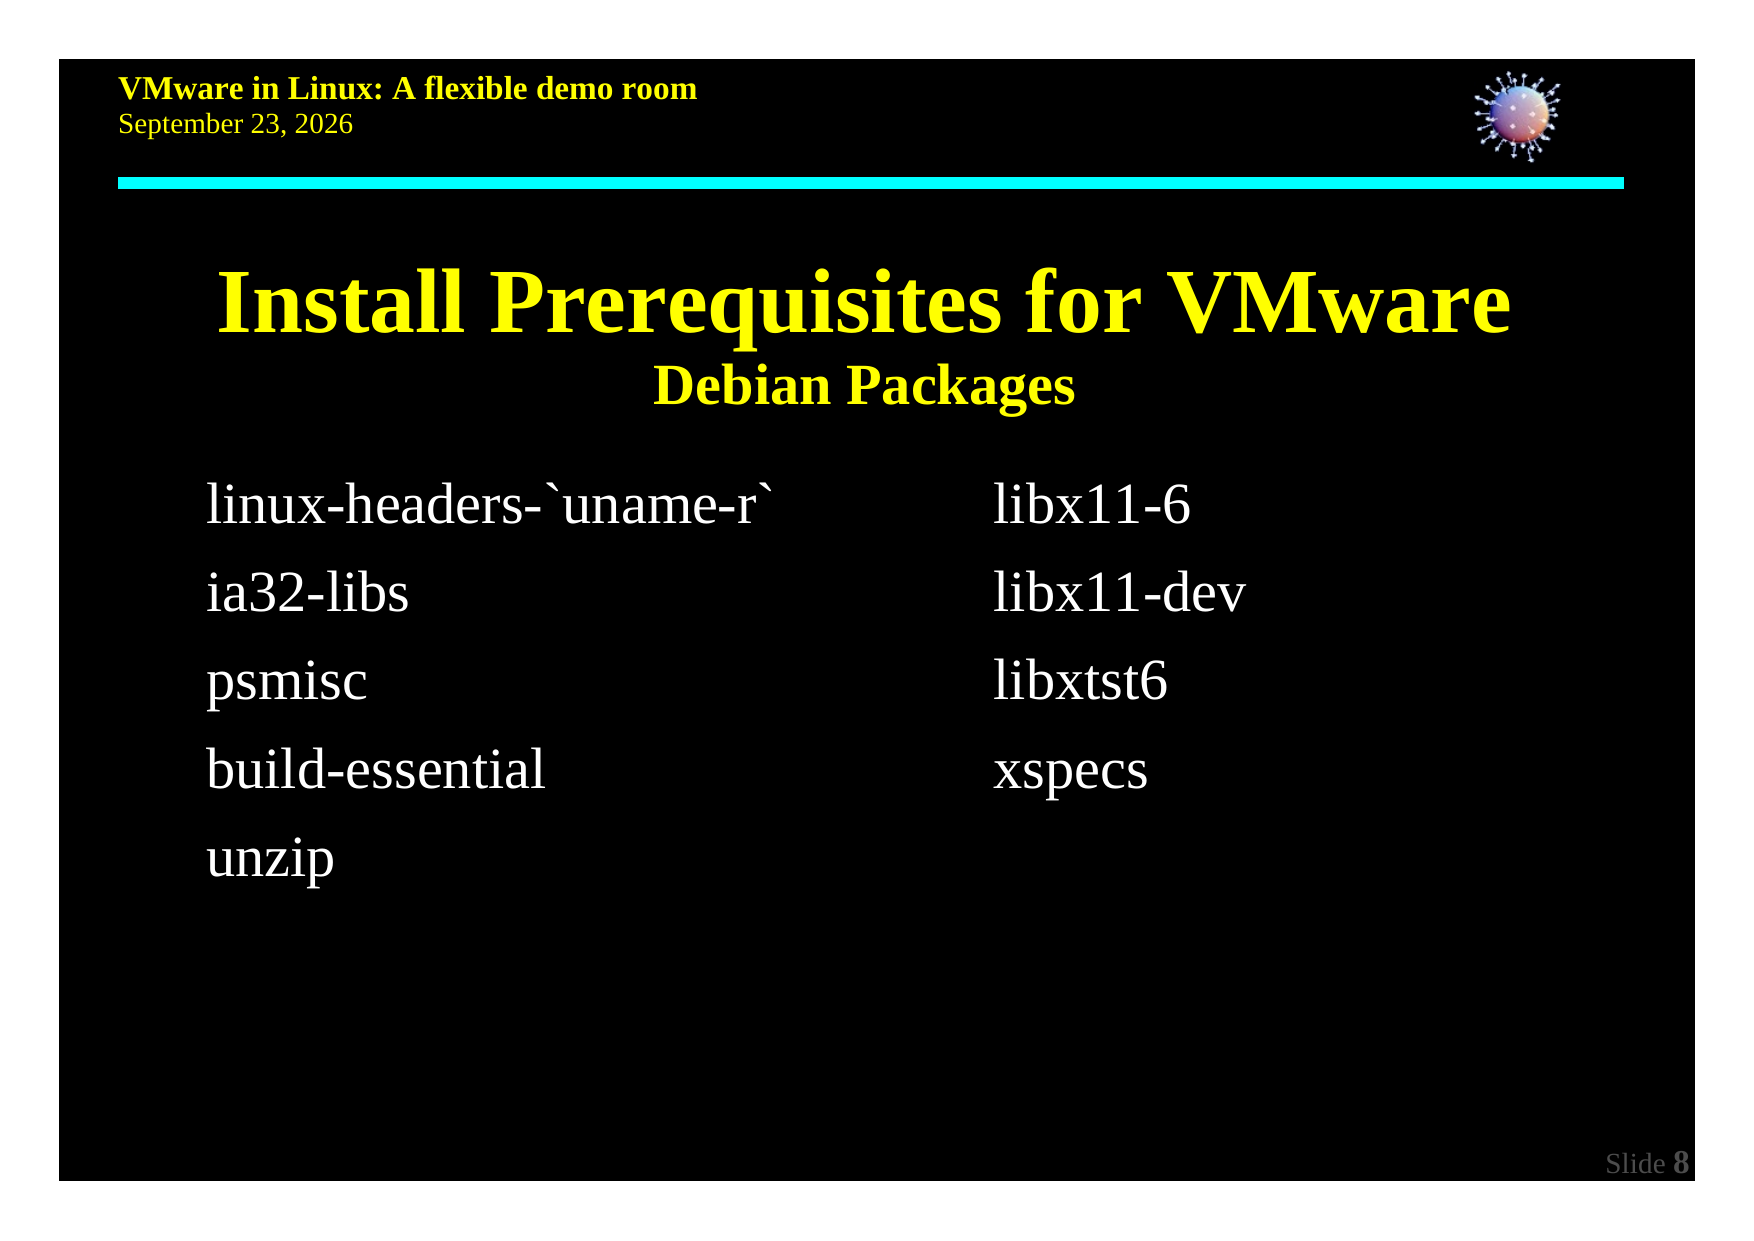

# Install Prerequisites for VMware Debian Packages
linux-headers-`uname-r`
ia32-libs
psmisc
build-essential
unzip
libx11-6
libx11-dev
libxtst6
xspecs